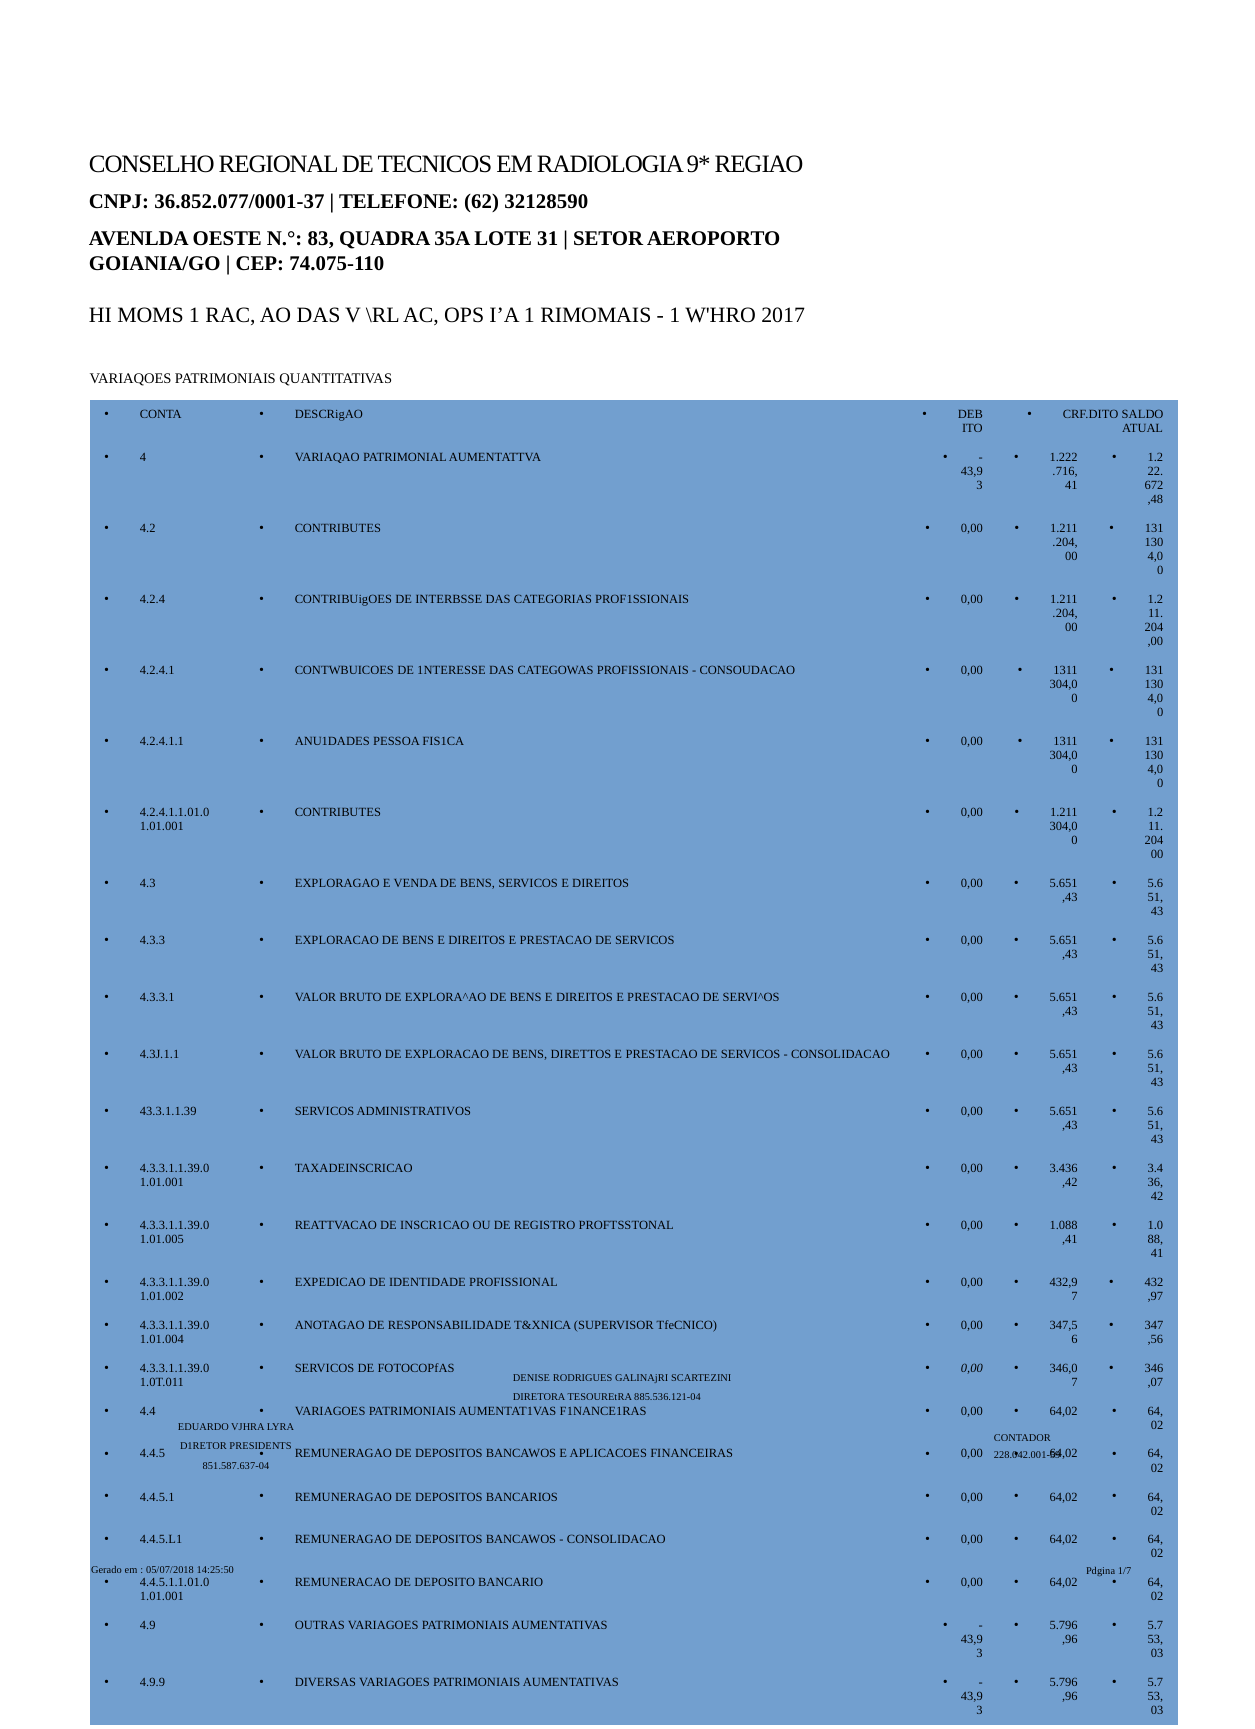

CONSELHO REGIONAL DE TECNICOS EM RADIOLOGIA 9* REGIAO
CNPJ: 36.852.077/0001-37 | TELEFONE: (62) 32128590
AVENLDA OESTE N.°: 83, QUADRA 35A LOTE 31 | SETOR AEROPORTO
GOIANIA/GO | CEP: 74.075-110
HI MOMS 1 RAC, AO DAS V \RL AC, OPS I’A 1 RIMOMAIS - 1 W'HRO 2017
VARIAQOES PATRIMONIAIS QUANTITATIVAS
| CONTA | DESCRigAO | dEbito | CRF.DITO SALDO ATUAL | |
| --- | --- | --- | --- | --- |
| 4 | VARIAQAO PATRIMONIAL AUMENTATTVA | -43,93 | 1.222.716,41 | 1.222.672,48 |
| 4.2 | CONTRIBUTES | 0,00 | 1.211.204,00 | 1311304,00 |
| 4.2.4 | CONTRIBUigOES DE INTERBSSE DAS CATEGORIAS PROF1SSIONAIS | 0,00 | 1.211.204,00 | 1.211.204,00 |
| 4.2.4.1 | CONTWBUICOES DE 1NTERESSE DAS CATEGOWAS PROFISSIONAIS - CONSOUDACAO | 0,00 | 1311304,00 | 1311304,00 |
| 4.2.4.1.1 | ANU1DADES PESSOA FIS1CA | 0,00 | 1311304,00 | 1311304,00 |
| 4.2.4.1.1.01.01.01.001 | CONTRIBUTES | 0,00 | 1.211304,00 | 1.211.20400 |
| 4.3 | EXPLORAGAO E VENDA DE BENS, SERVICOS E DIREITOS | 0,00 | 5.651,43 | 5.651,43 |
| 4.3.3 | EXPLORACAO DE BENS E DIREITOS E PRESTACAO DE SERVICOS | 0,00 | 5.651,43 | 5.651,43 |
| 4.3.3.1 | VALOR BRUTO DE EXPLORA^AO DE BENS E DIREITOS E PRESTACAO DE SERVI^OS | 0,00 | 5.651,43 | 5.651,43 |
| 4.3J.1.1 | VALOR BRUTO DE EXPLORACAO DE BENS, DIRETTOS E PRESTACAO DE SERVICOS - CONSOLIDACAO | 0,00 | 5.651,43 | 5.651,43 |
| 43.3.1.1.39 | SERVICOS ADMINISTRATIVOS | 0,00 | 5.651,43 | 5.651,43 |
| 4.3.3.1.1.39.01.01.001 | TAXADEINSCRICAO | 0,00 | 3.436,42 | 3.436,42 |
| 4.3.3.1.1.39.01.01.005 | REATTVACAO DE INSCR1CAO OU DE REGISTRO PROFTSSTONAL | 0,00 | 1.088,41 | 1.088,41 |
| 4.3.3.1.1.39.01.01.002 | EXPEDICAO DE IDENTIDADE PROFISSIONAL | 0,00 | 432,97 | 432,97 |
| 4.3.3.1.1.39.01.01.004 | ANOTAGAO DE RESPONSABILIDADE T&XNICA (SUPERVISOR TfeCNICO) | 0,00 | 347,56 | 347,56 |
| 4.3.3.1.1.39.01.0T.011 | SERVICOS DE FOTOCOPfAS | 0,00 | 346,07 | 346,07 |
| 4.4 | VARIAGOES PATRIMONIAIS AUMENTAT1VAS F1NANCE1RAS | 0,00 | 64,02 | 64,02 |
| 4.4.5 | REMUNERAGAO DE DEPOSITOS BANCAWOS E APLICACOES FINANCEIRAS | 0,00 | 64,02 | 64,02 |
| 4.4.5.1 | remuneragao DE depOsitos BANCARIOS | 0,00 | 64,02 | 64,02 |
| 4.4.5.L1 | REMUNERAGAO DE DEPOSITOS BANCAWOS - CONSOLIDACAO | 0,00 | 64,02 | 64,02 |
| 4.4.5.1.1.01.01.01.001 | REMUNERACAO DE DEPOSITO BANCARIO | 0,00 | 64,02 | 64,02 |
| 4.9 | OUTRAS VARIAGOES PATRIMONIAIS AUMENTATIVAS | -43,93 | 5.796,96 | 5.753,03 |
| 4.9.9 | DIVERSAS VARIAGOES PATRIMONIAIS AUMENTATIVAS | -43,93 | 5.796,96 | 5.753,03 |
DENISE RODRIGUES GALINAjRI SCARTEZINI DIRETORA TESOUREtRA 885.536.121-04
EDUARDO VJHRA LYRA D1RETOR PRESIDENTS 851.587.637-04
CONTADOR
228.042.001-59
Gerado em : 05/07/2018 14:25:50
Pdgina 1/7